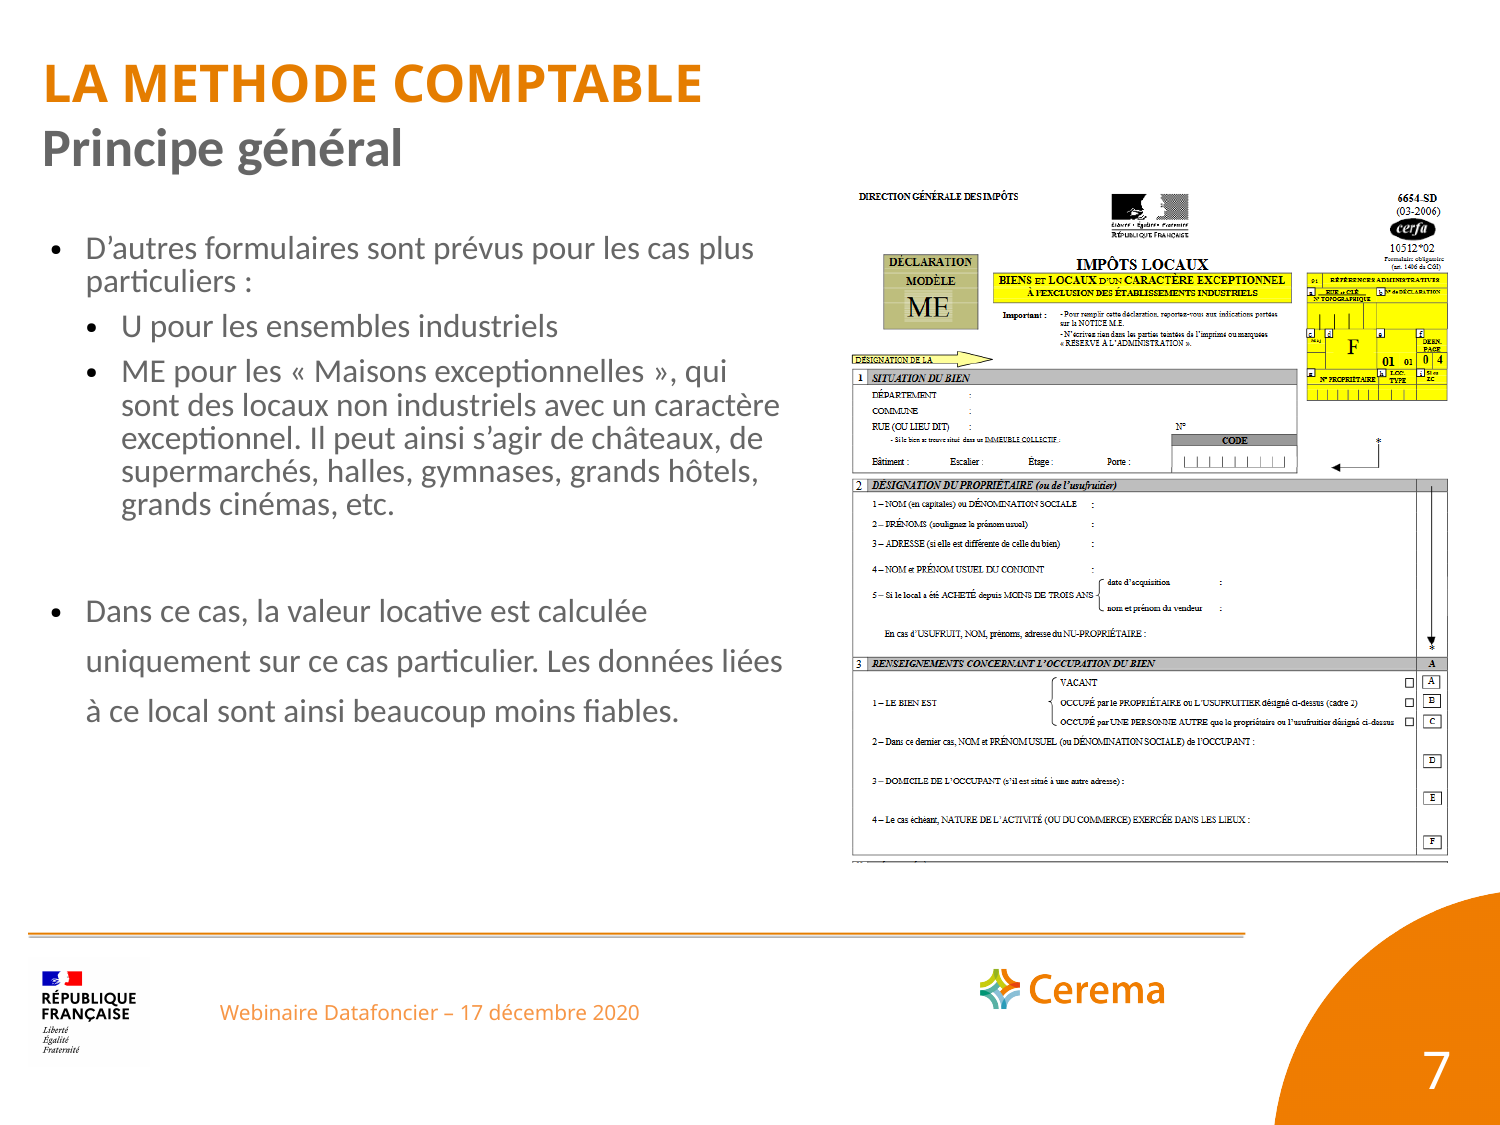

La methode comptable
Principe général
D’autres formulaires sont prévus pour les cas plus particuliers :
U pour les ensembles industriels
ME pour les « Maisons exceptionnelles », qui sont des locaux non industriels avec un caractère exceptionnel. Il peut ainsi s’agir de châteaux, de supermarchés, halles, gymnases, grands hôtels, grands cinémas, etc.
Dans ce cas, la valeur locative est calculée uniquement sur ce cas particulier. Les données liées à ce local sont ainsi beaucoup moins fiables.
Webinaire Datafoncier – 17 décembre 2020